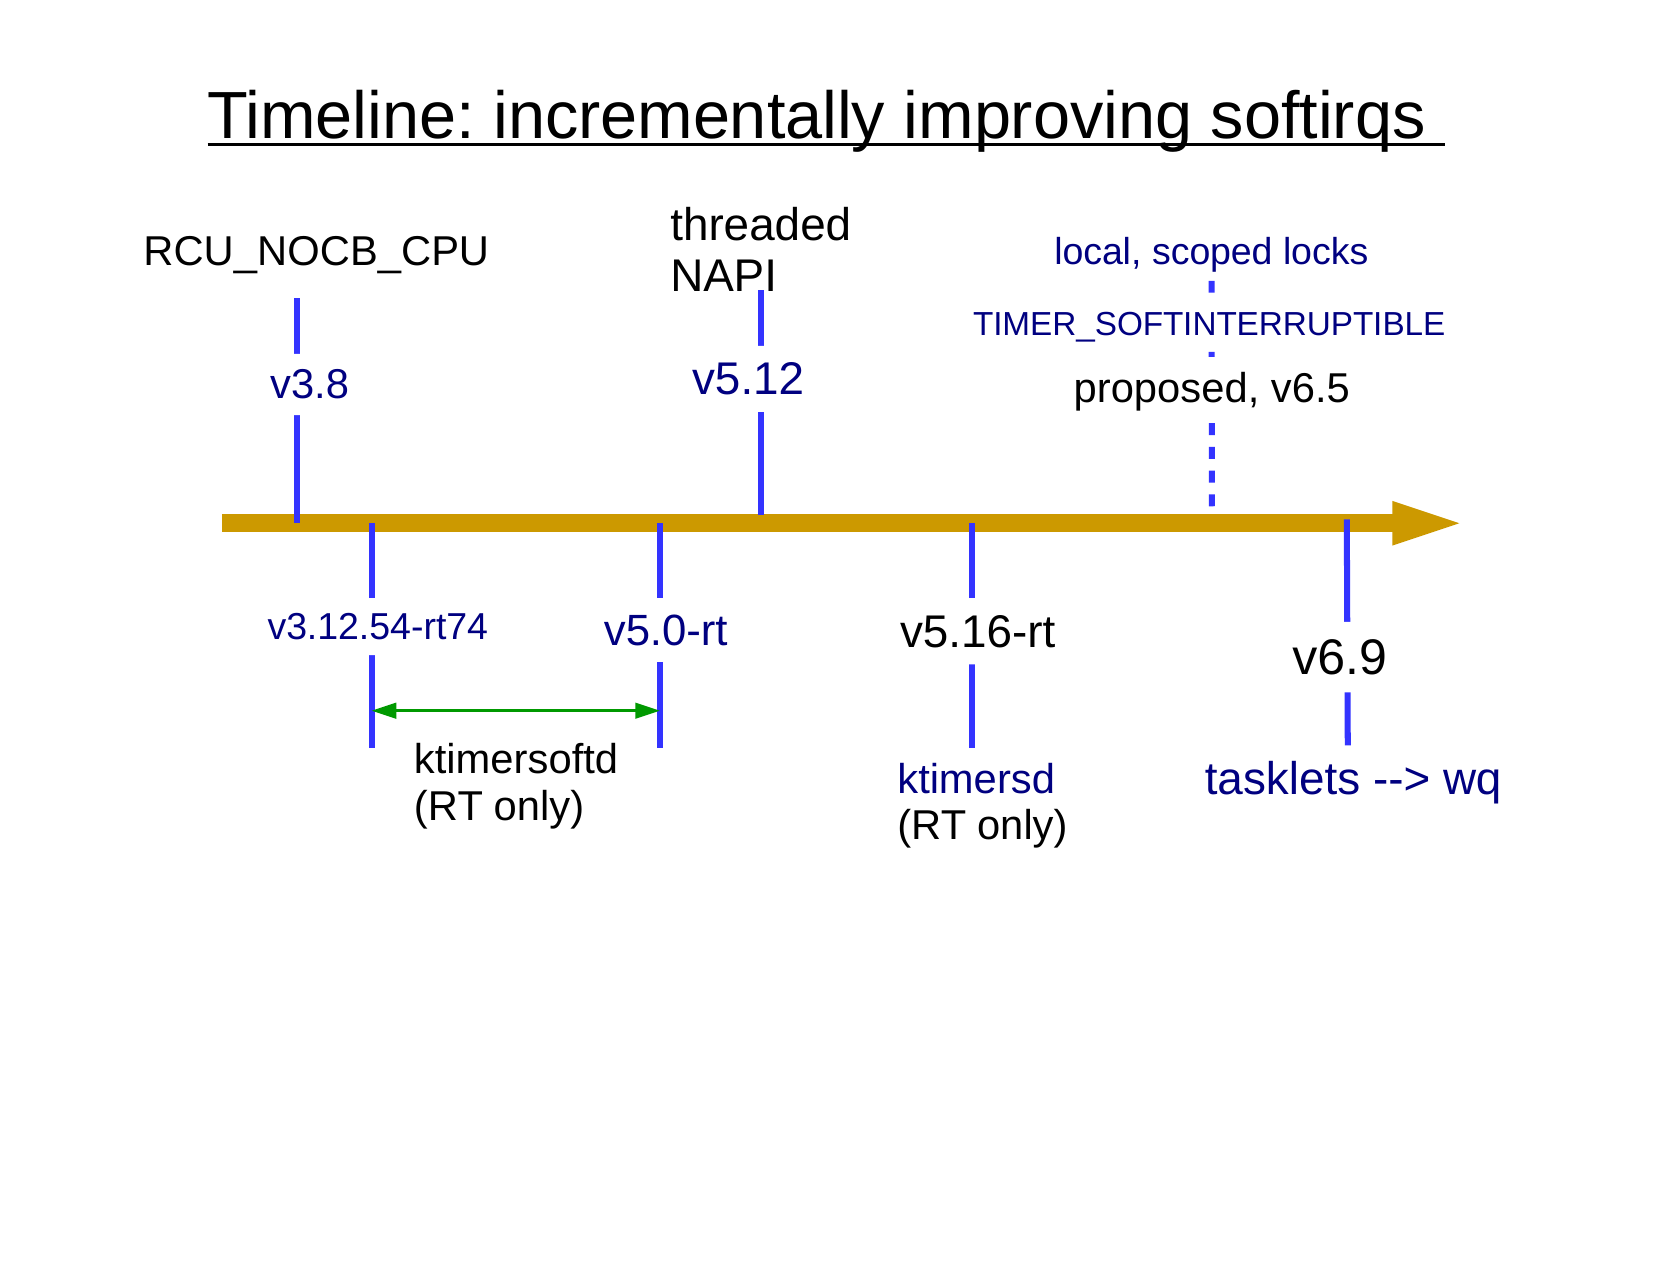

# Timeline: incrementally improving softirqs
threaded
NAPI
v5.12
RCU_NOCB_CPU
local, scoped locks
TIMER_SOFTINTERRUPTIBLE
v3.8
proposed, v6.5
v3.12.54-rt74
v4.1-rt
v5.16-rt
v4.1-rt
v4.1-rt
v5.0-rt
v6.9
ktimersoftd
(RT only)
tasklets --> wq
ktimersd
(RT only)